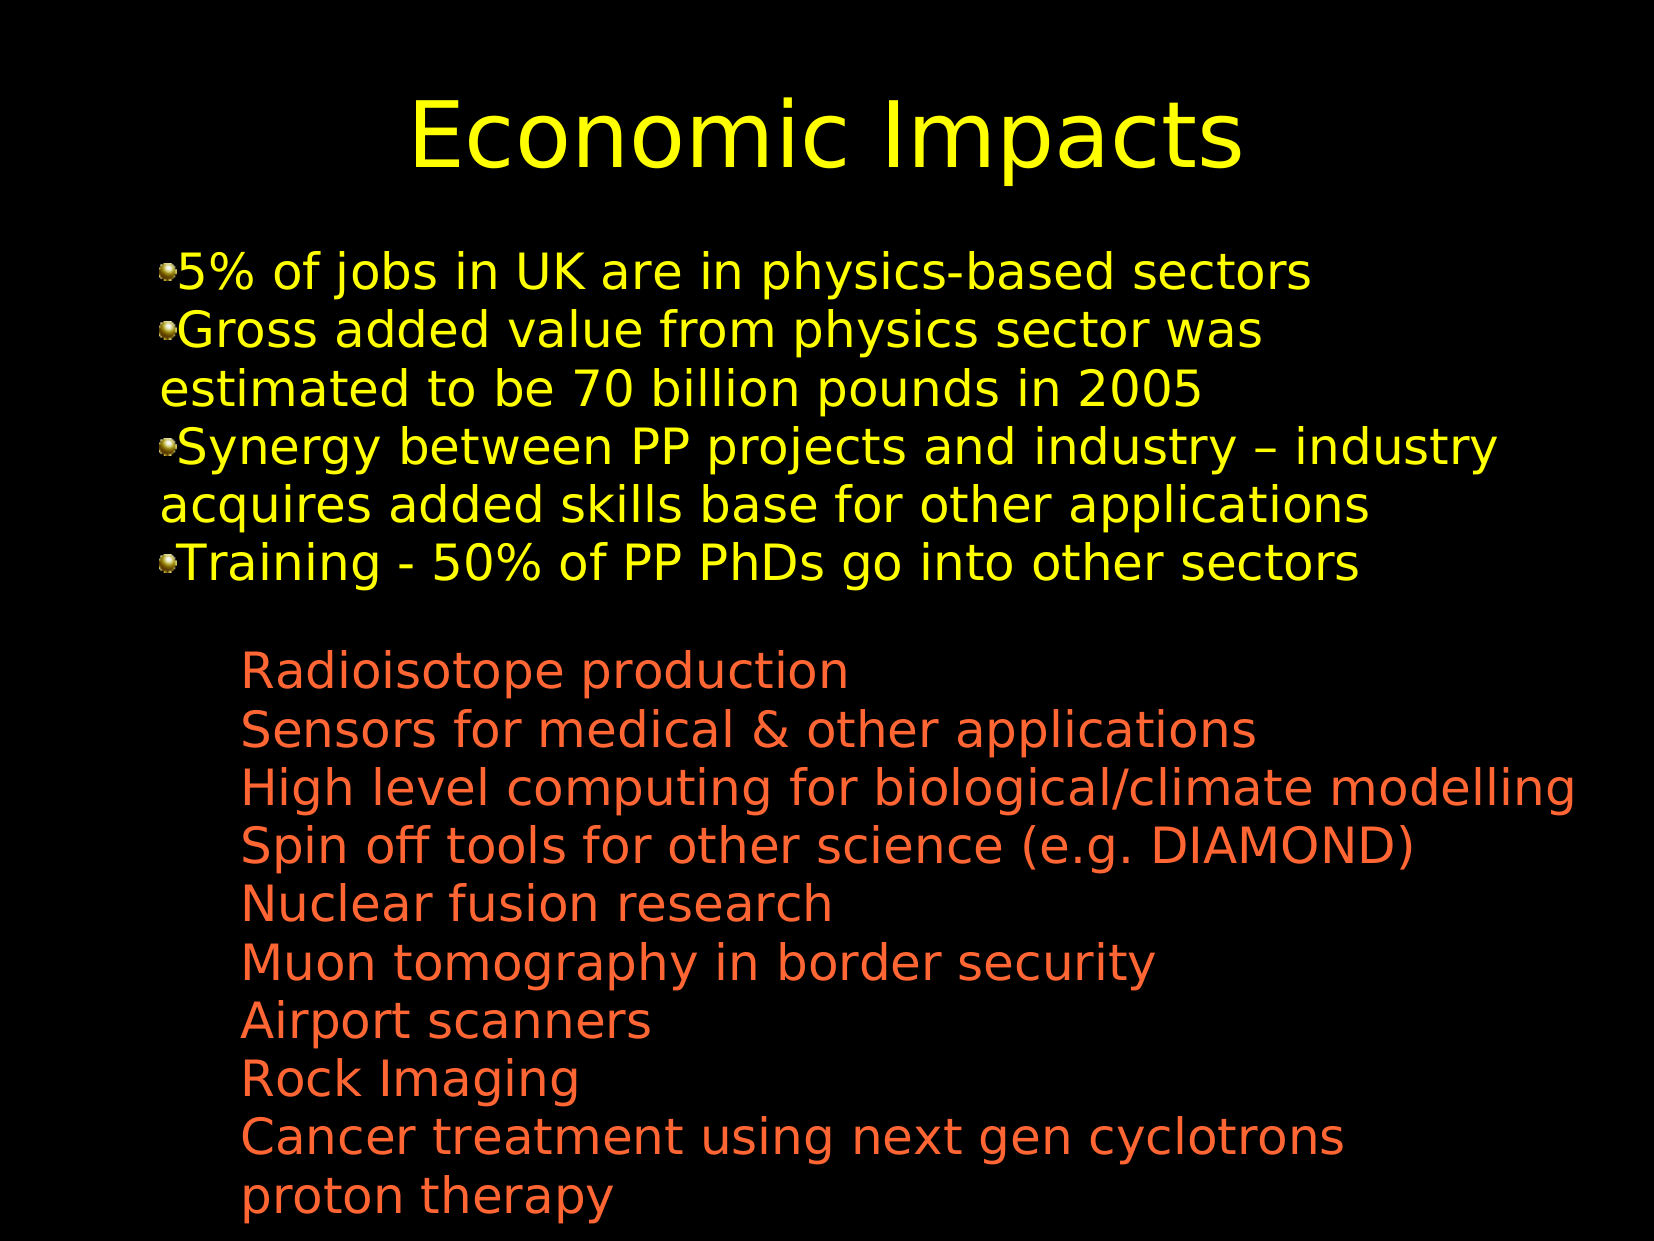

# Economic Impacts
5% of jobs in UK are in physics-based sectors
Gross added value from physics sector was estimated to be 70 billion pounds in 2005
Synergy between PP projects and industry – industry acquires added skills base for other applications
Training - 50% of PP PhDs go into other sectors
Radioisotope production
Sensors for medical & other applications
High level computing for biological/climate modelling
Spin off tools for other science (e.g. DIAMOND)
Nuclear fusion research
Muon tomography in border security
Airport scanners
Rock Imaging
Cancer treatment using next gen cyclotrons
proton therapy